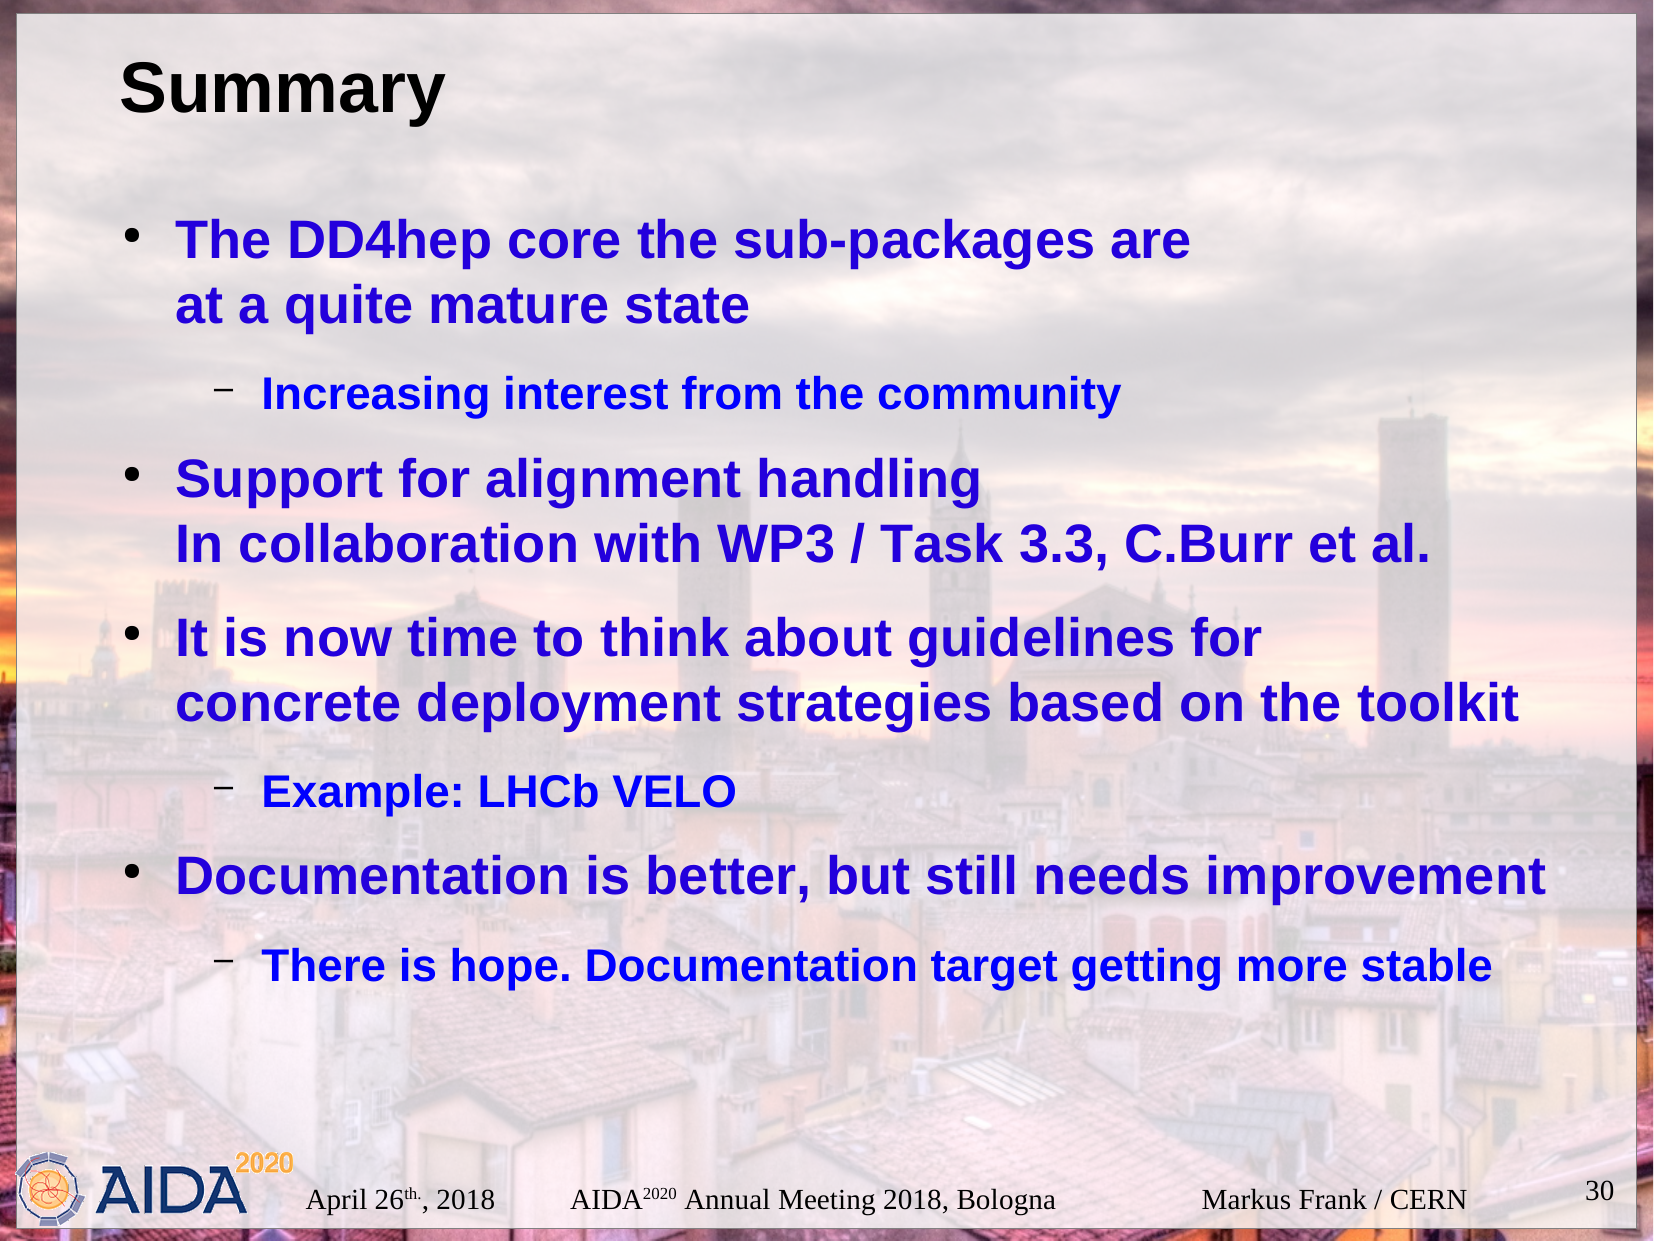

# Summary
The DD4hep core the sub-packages are
at a quite mature state
Increasing interest from the community
Support for alignment handling
In collaboration with WP3 / Task 3.3, C.Burr et al.
It is now time to think about guidelines for
concrete deployment strategies based on the toolkit
Example: LHCb VELO
Documentation is better, but still needs improvement
There is hope. Documentation target getting more stable
30
April 14th, 2013
Annual AIDA Meeting 2013 Frascati/Italy Markus Frank / CERN